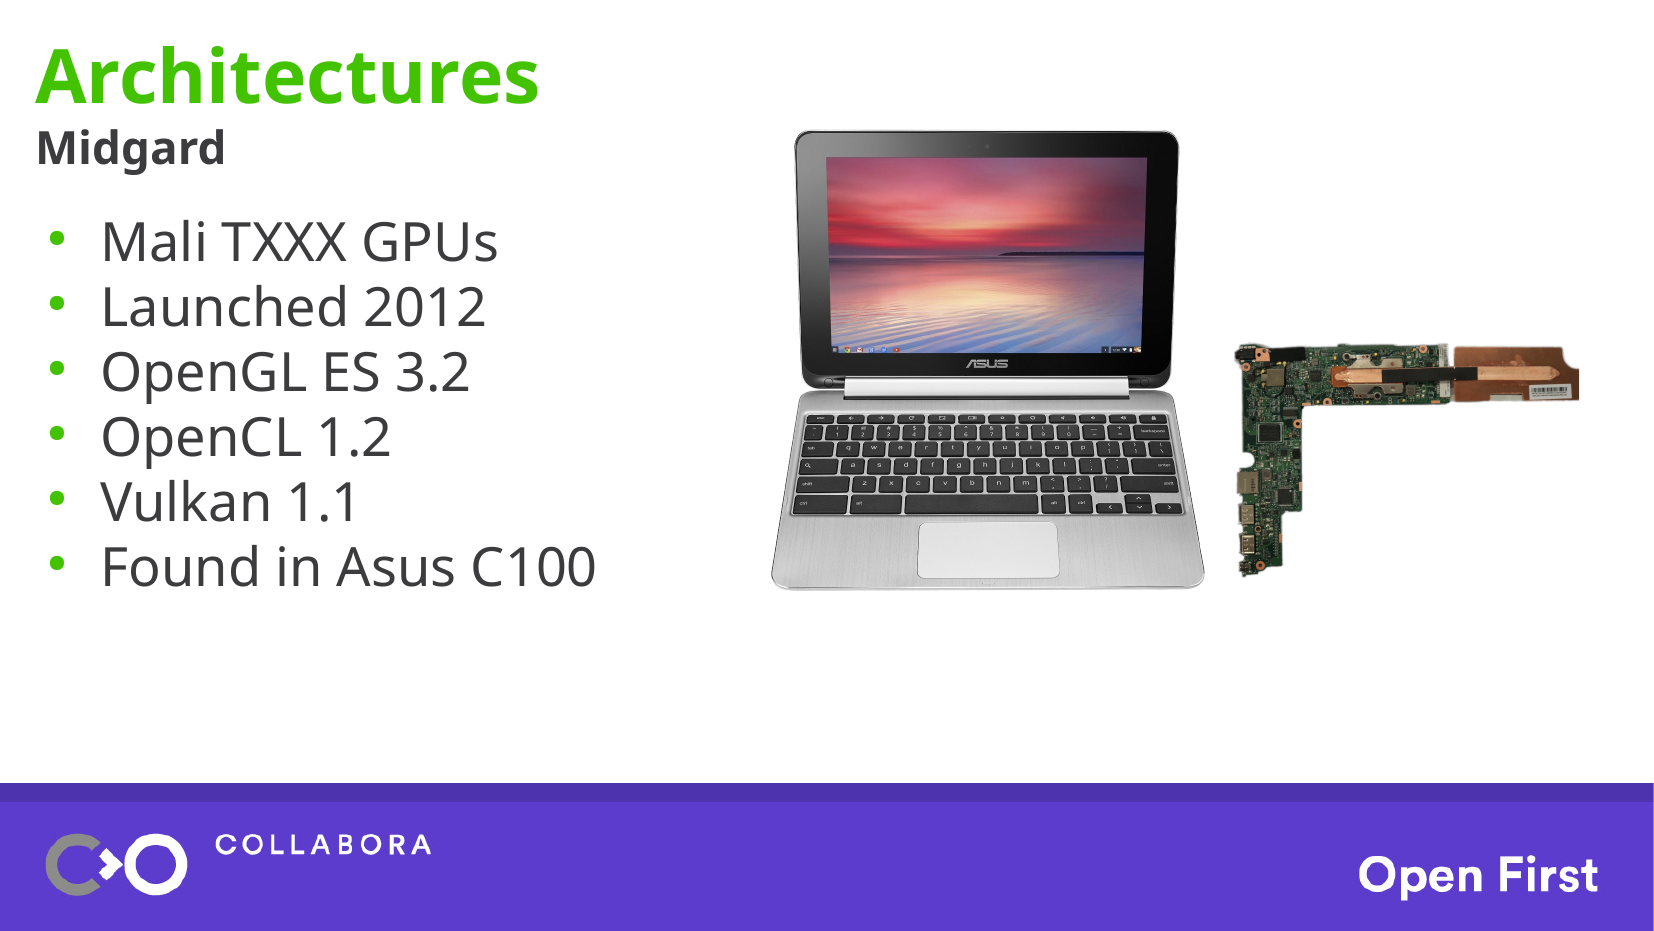

Architectures
Midgard
# Mali TXXX GPUs
Launched 2012
OpenGL ES 3.2
OpenCL 1.2
Vulkan 1.1
Found in Asus C100